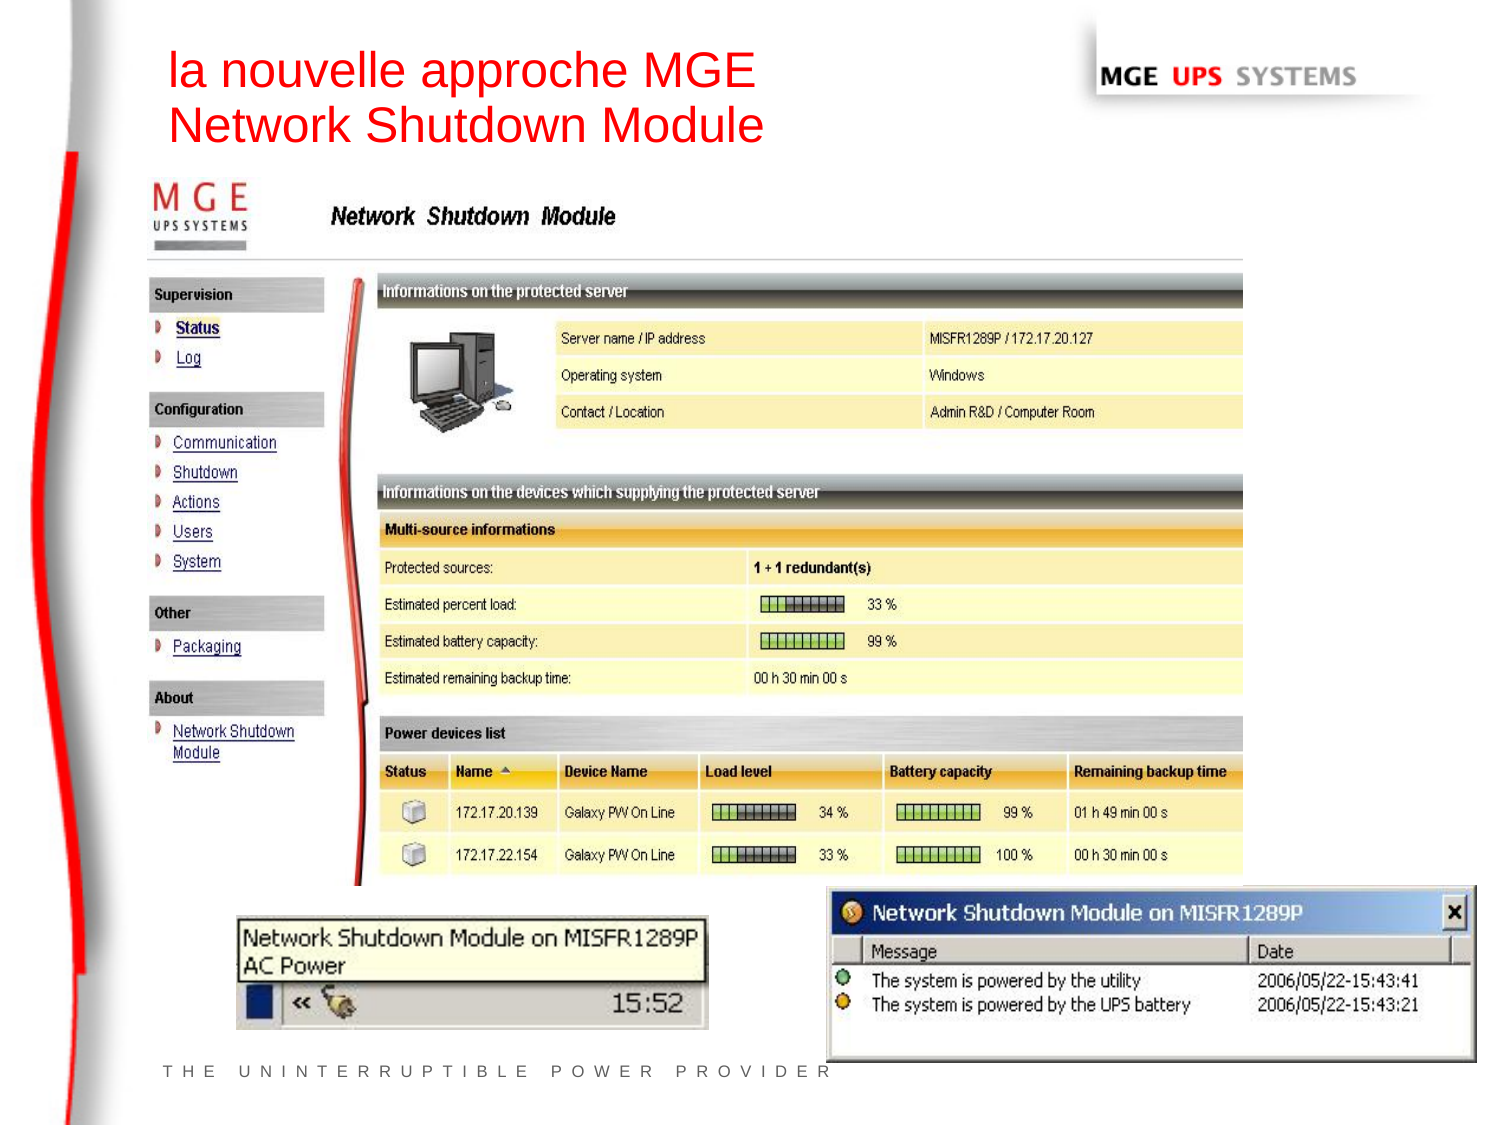

# la nouvelle approche MGE Network Shutdown Module